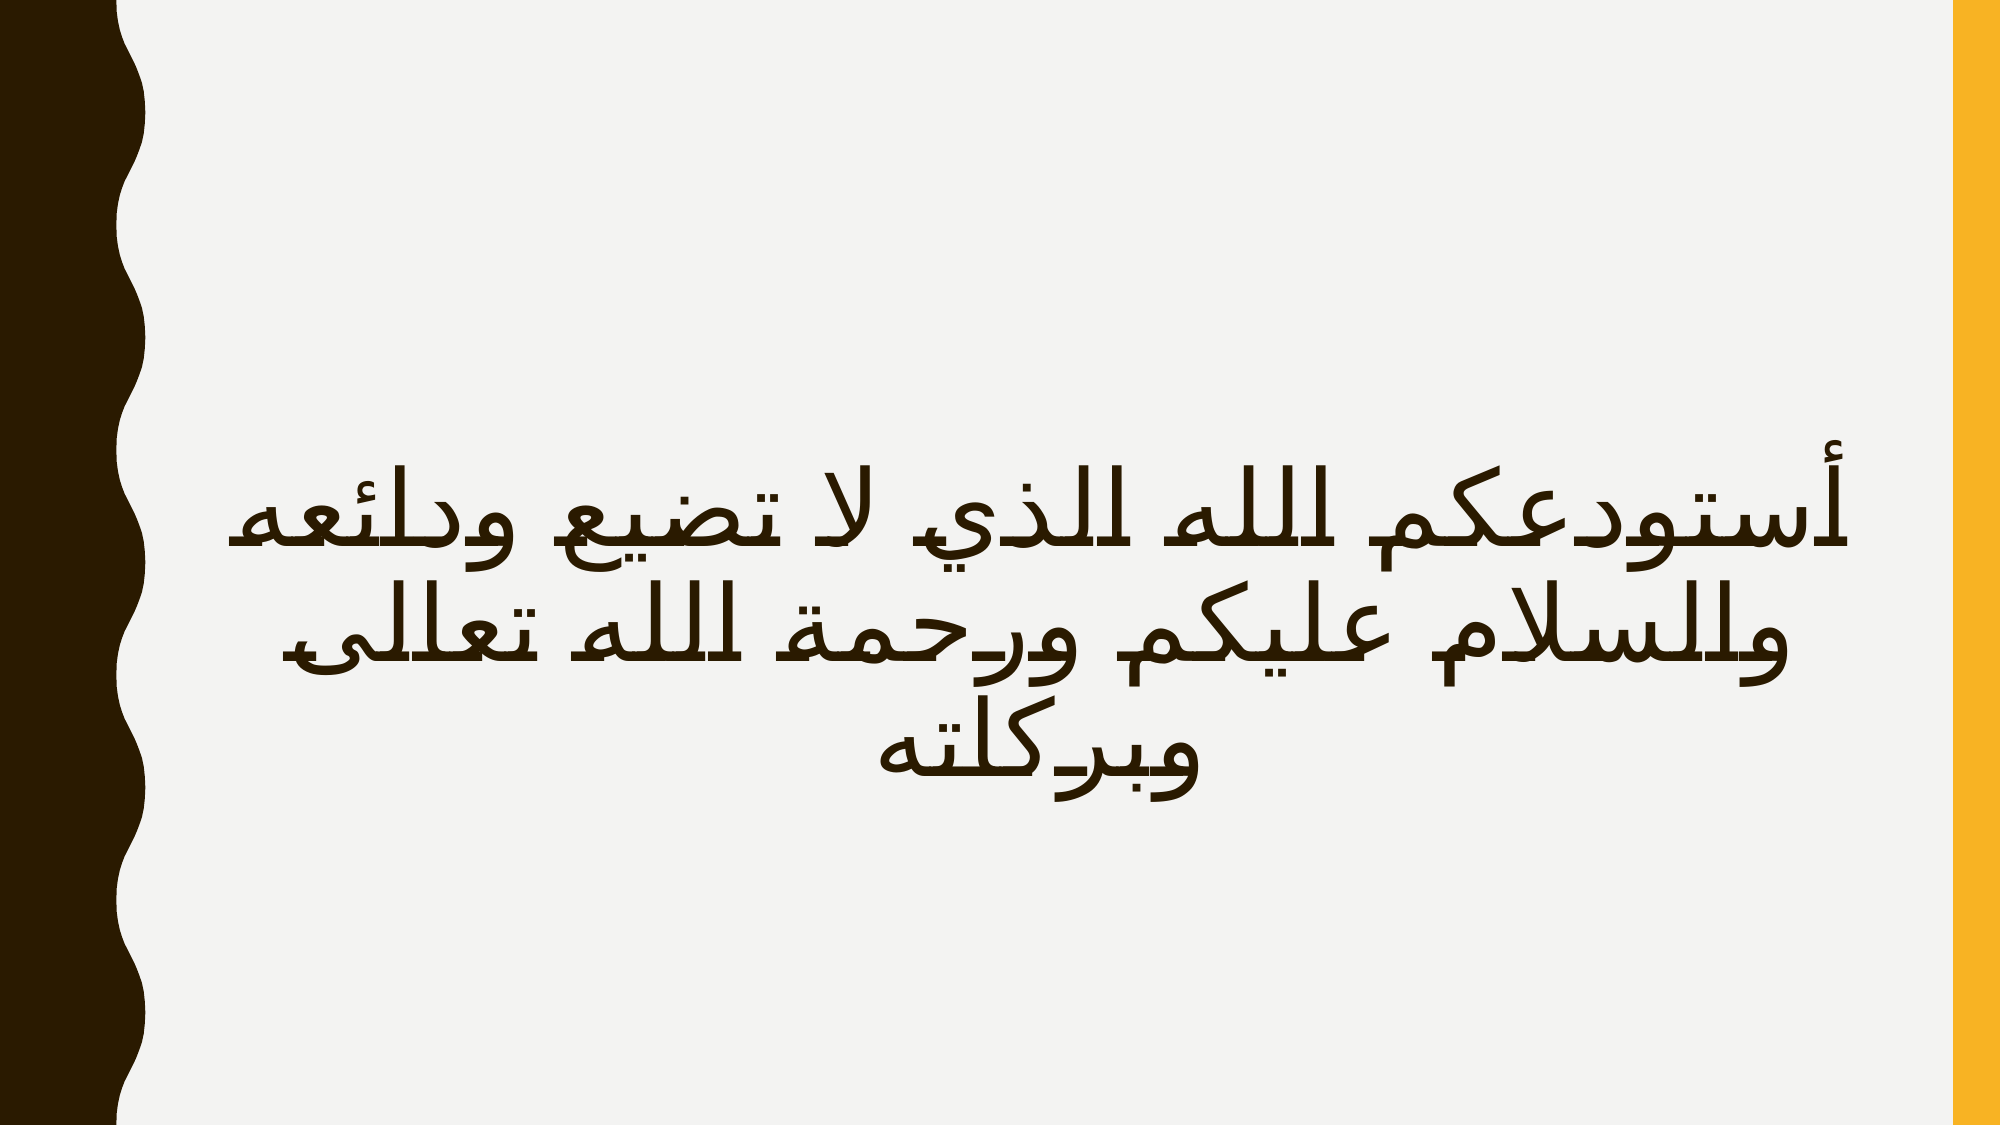

# أستودعكم الله الذي لا تضيع ودائعه والسلام عليكم ورحمة الله تعالى وبركاته